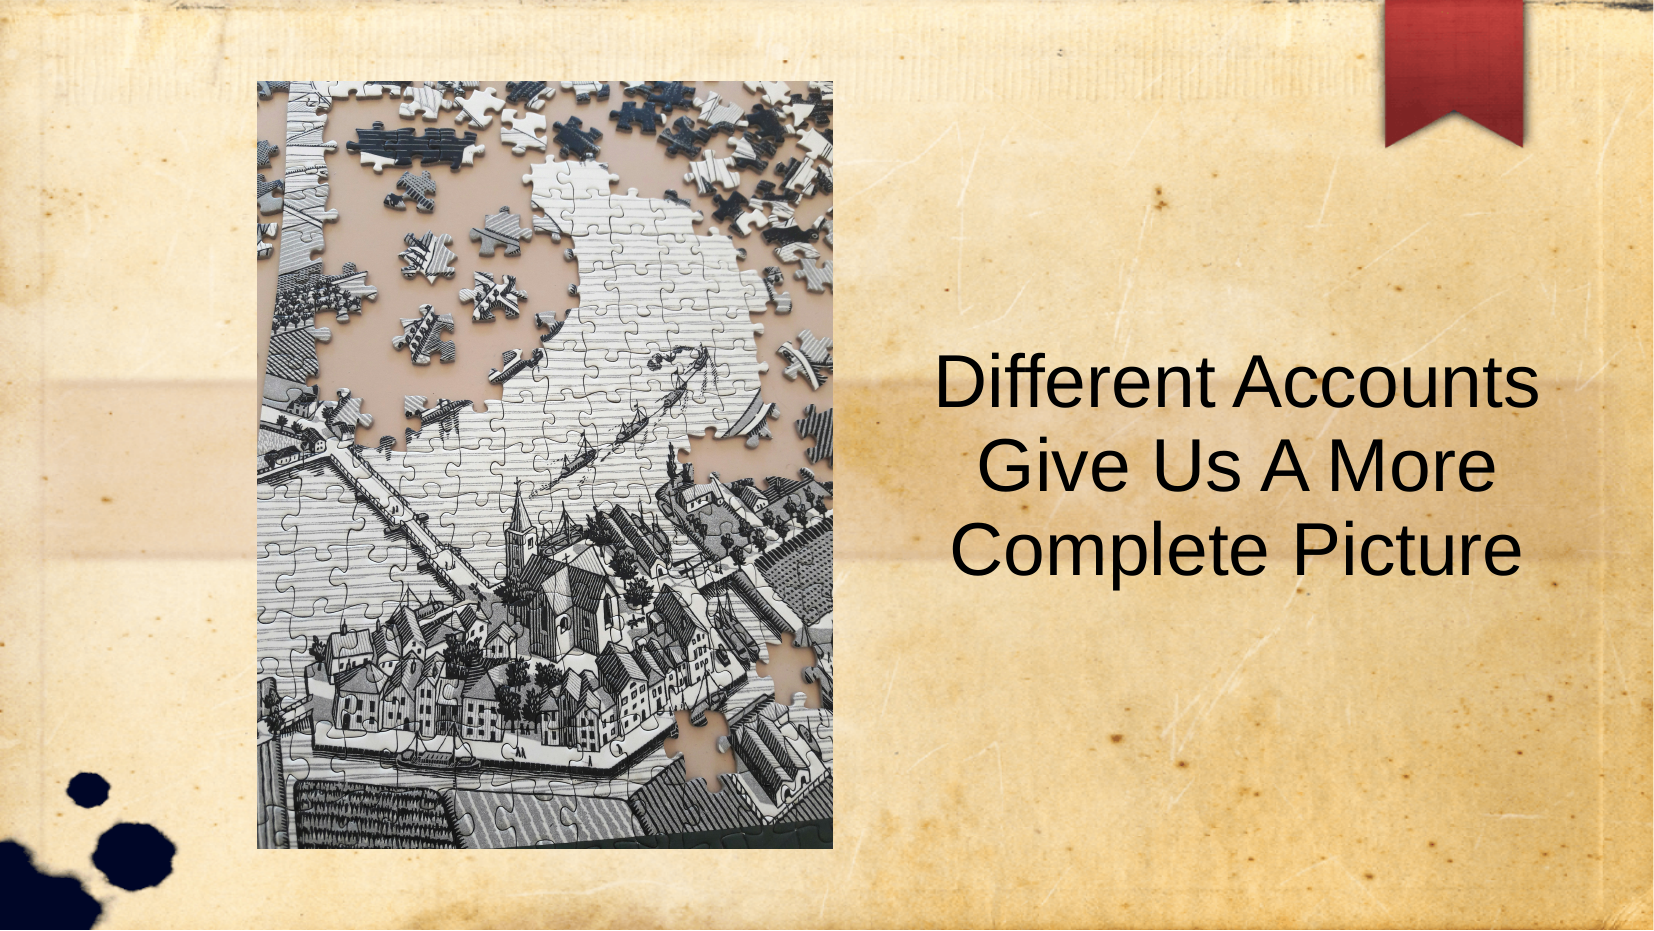

# Different Accounts Give Us A More Complete Picture